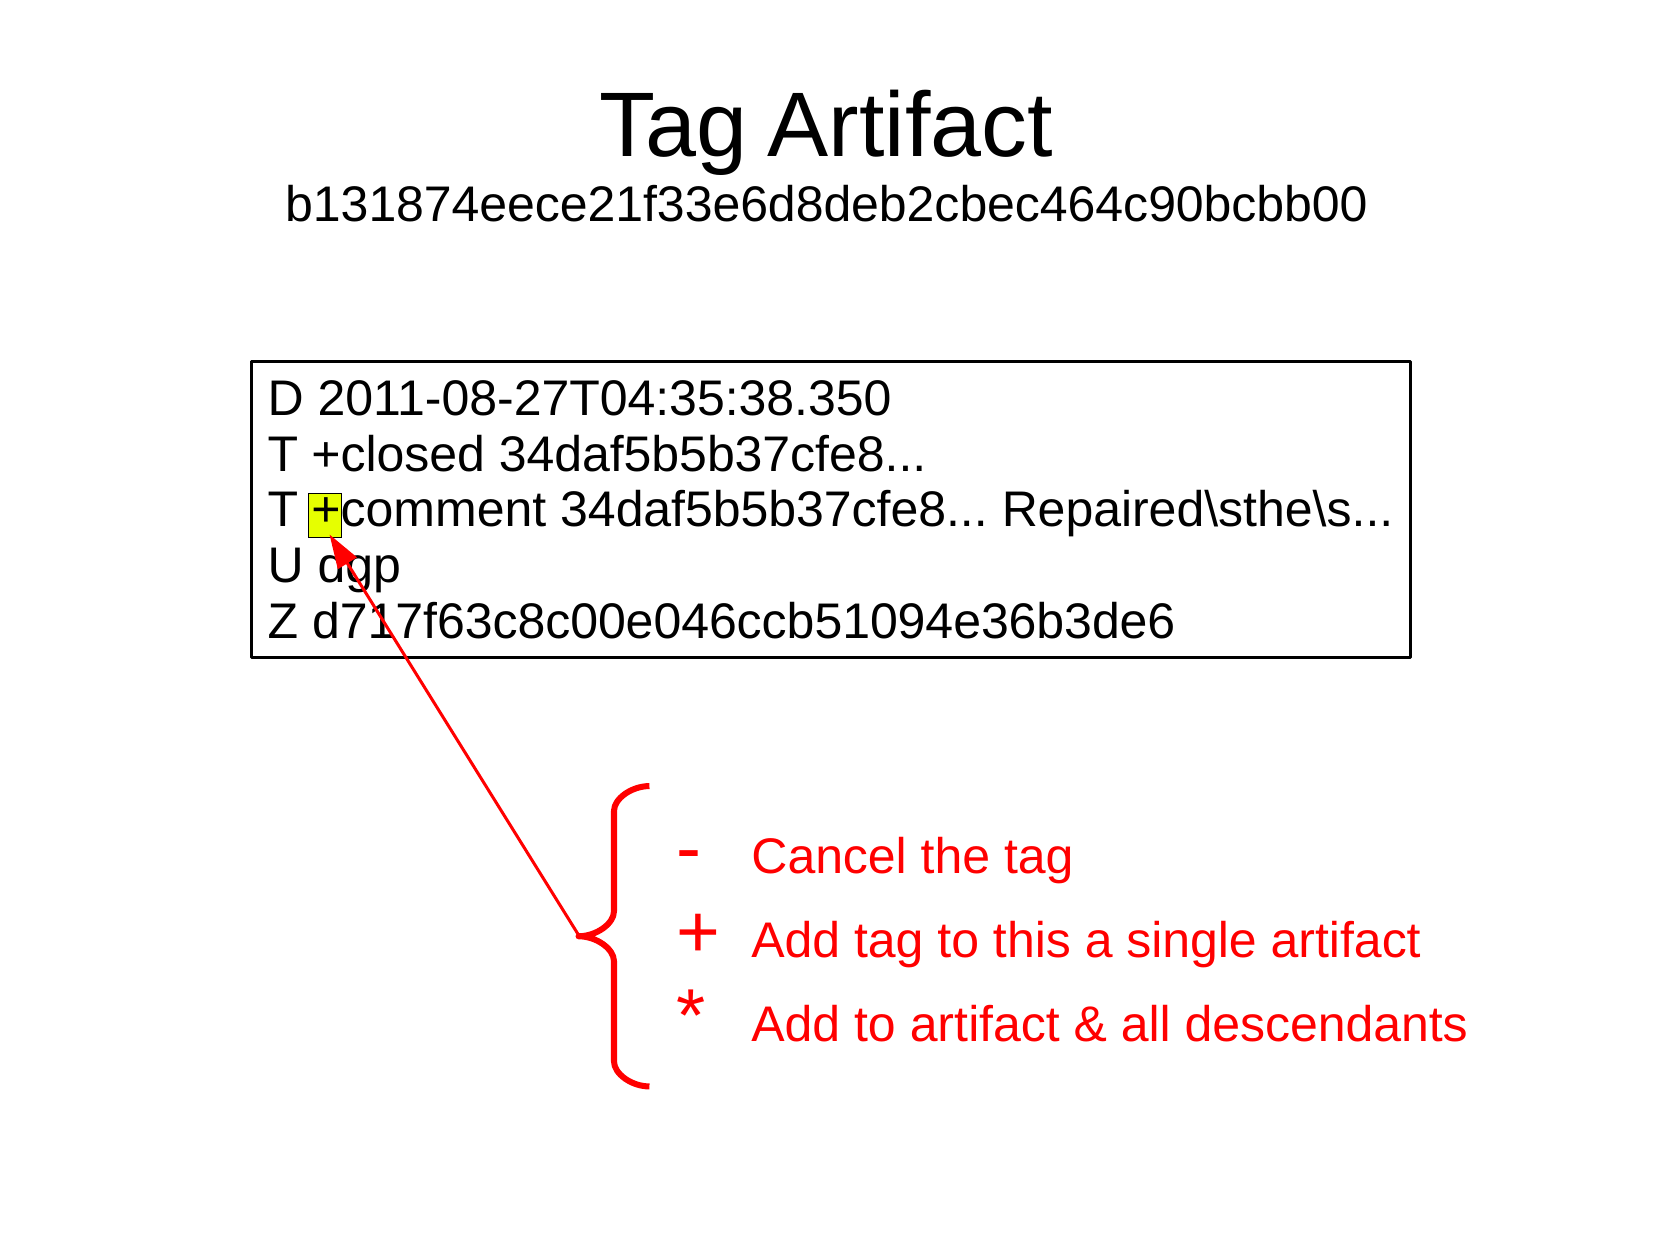

# Tag Artifact b131874eece21f33e6d8deb2cbec464c90bcbb00
D 2011-08-27T04:35:38.350
T +closed 34daf5b5b37cfe8...
T +comment 34daf5b5b37cfe8... Repaired\sthe\s...
U dgp
Z d717f63c8c00e046ccb51094e36b3de6
-	Cancel the tag
+	Add tag to this a single artifact
*	Add to artifact & all descendants